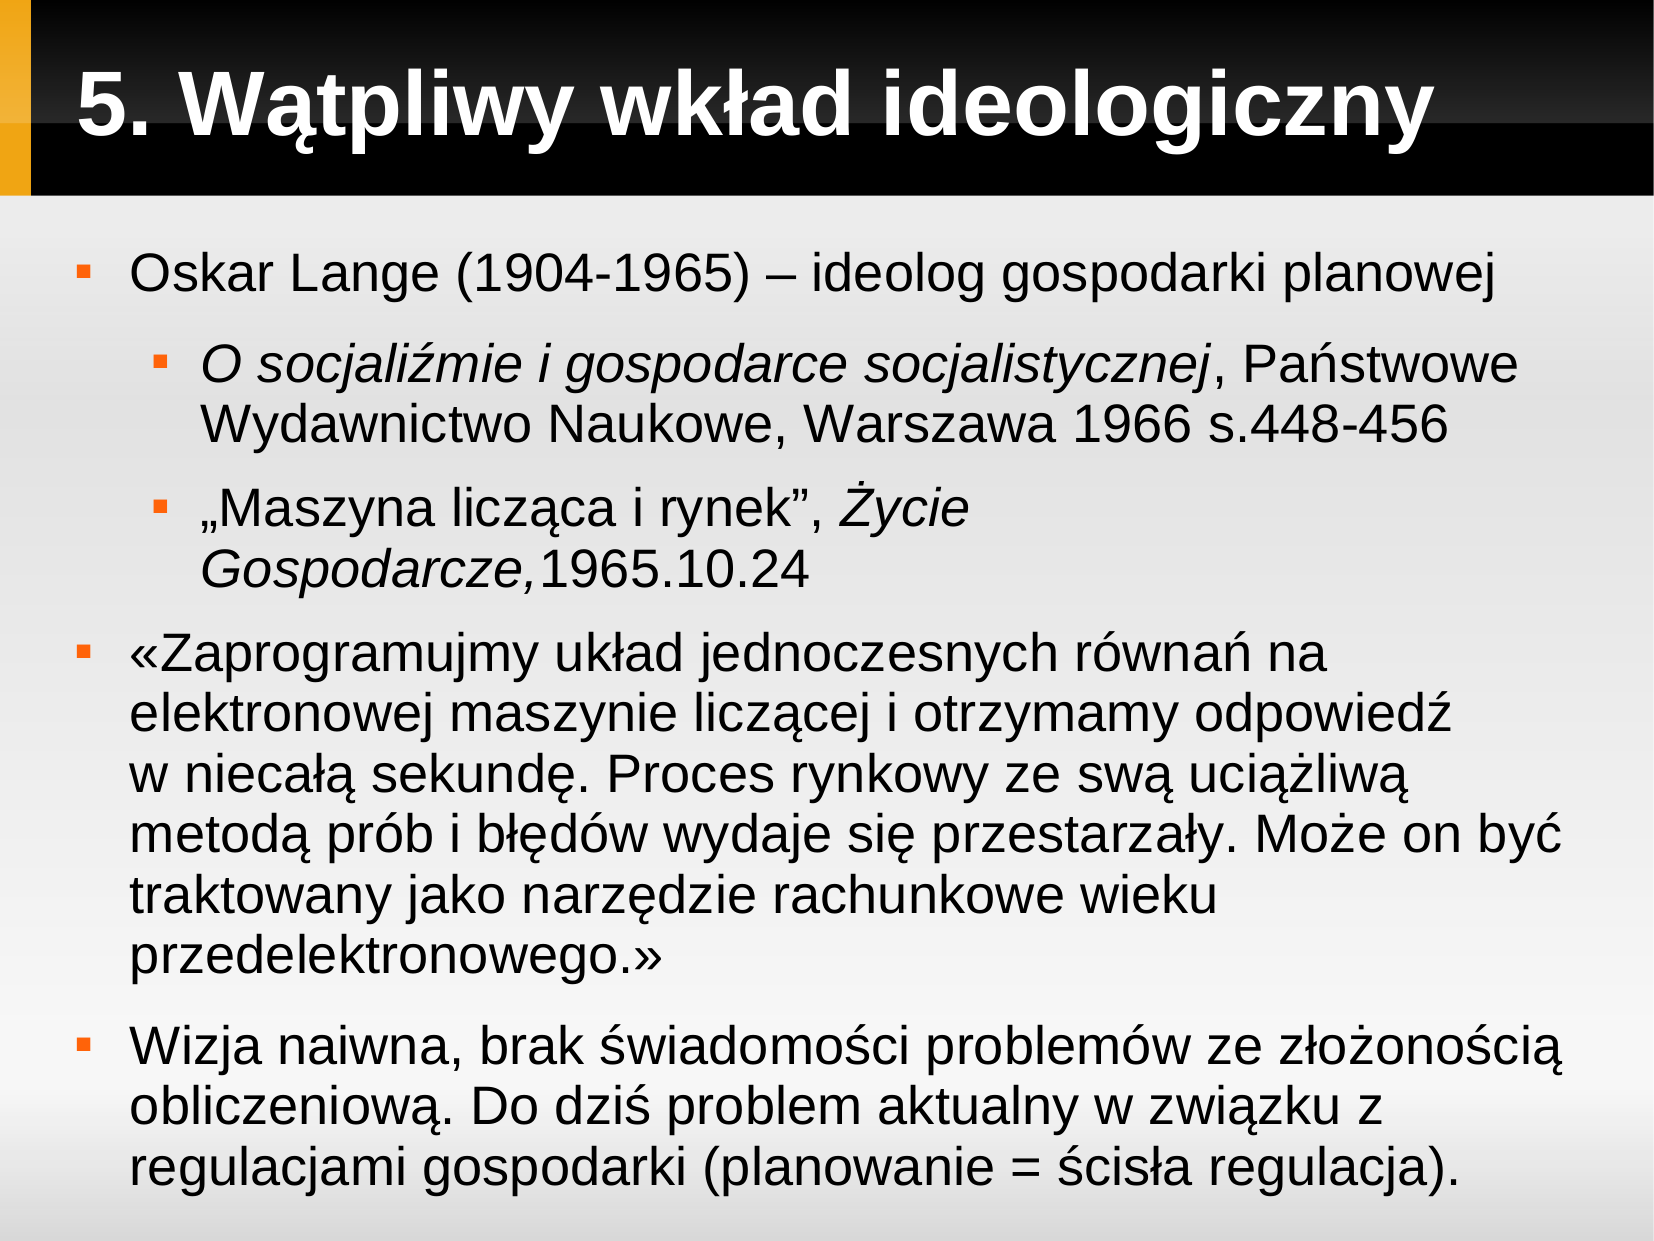

# 5. Wątpliwy wkład ideologiczny
Oskar Lange (1904-1965) – ideolog gospodarki planowej
O socjaliźmie i gospodarce socjalistycznej, Państwowe Wydawnictwo Naukowe, Warszawa 1966 s.448-456
„Maszyna licząca i rynek”, Życie Gospodarcze,1965.10.24
«Zaprogramujmy układ jednoczesnych równań na elektronowej maszynie liczącej i otrzymamy odpowiedź w niecałą sekundę. Proces rynkowy ze swą uciążliwą metodą prób i błędów wydaje się przestarzały. Może on być traktowany jako narzędzie rachunkowe wieku przedelektronowego.»
Wizja naiwna, brak świadomości problemów ze złożonością obliczeniową. Do dziś problem aktualny w związku z regulacjami gospodarki (planowanie = ścisła regulacja).